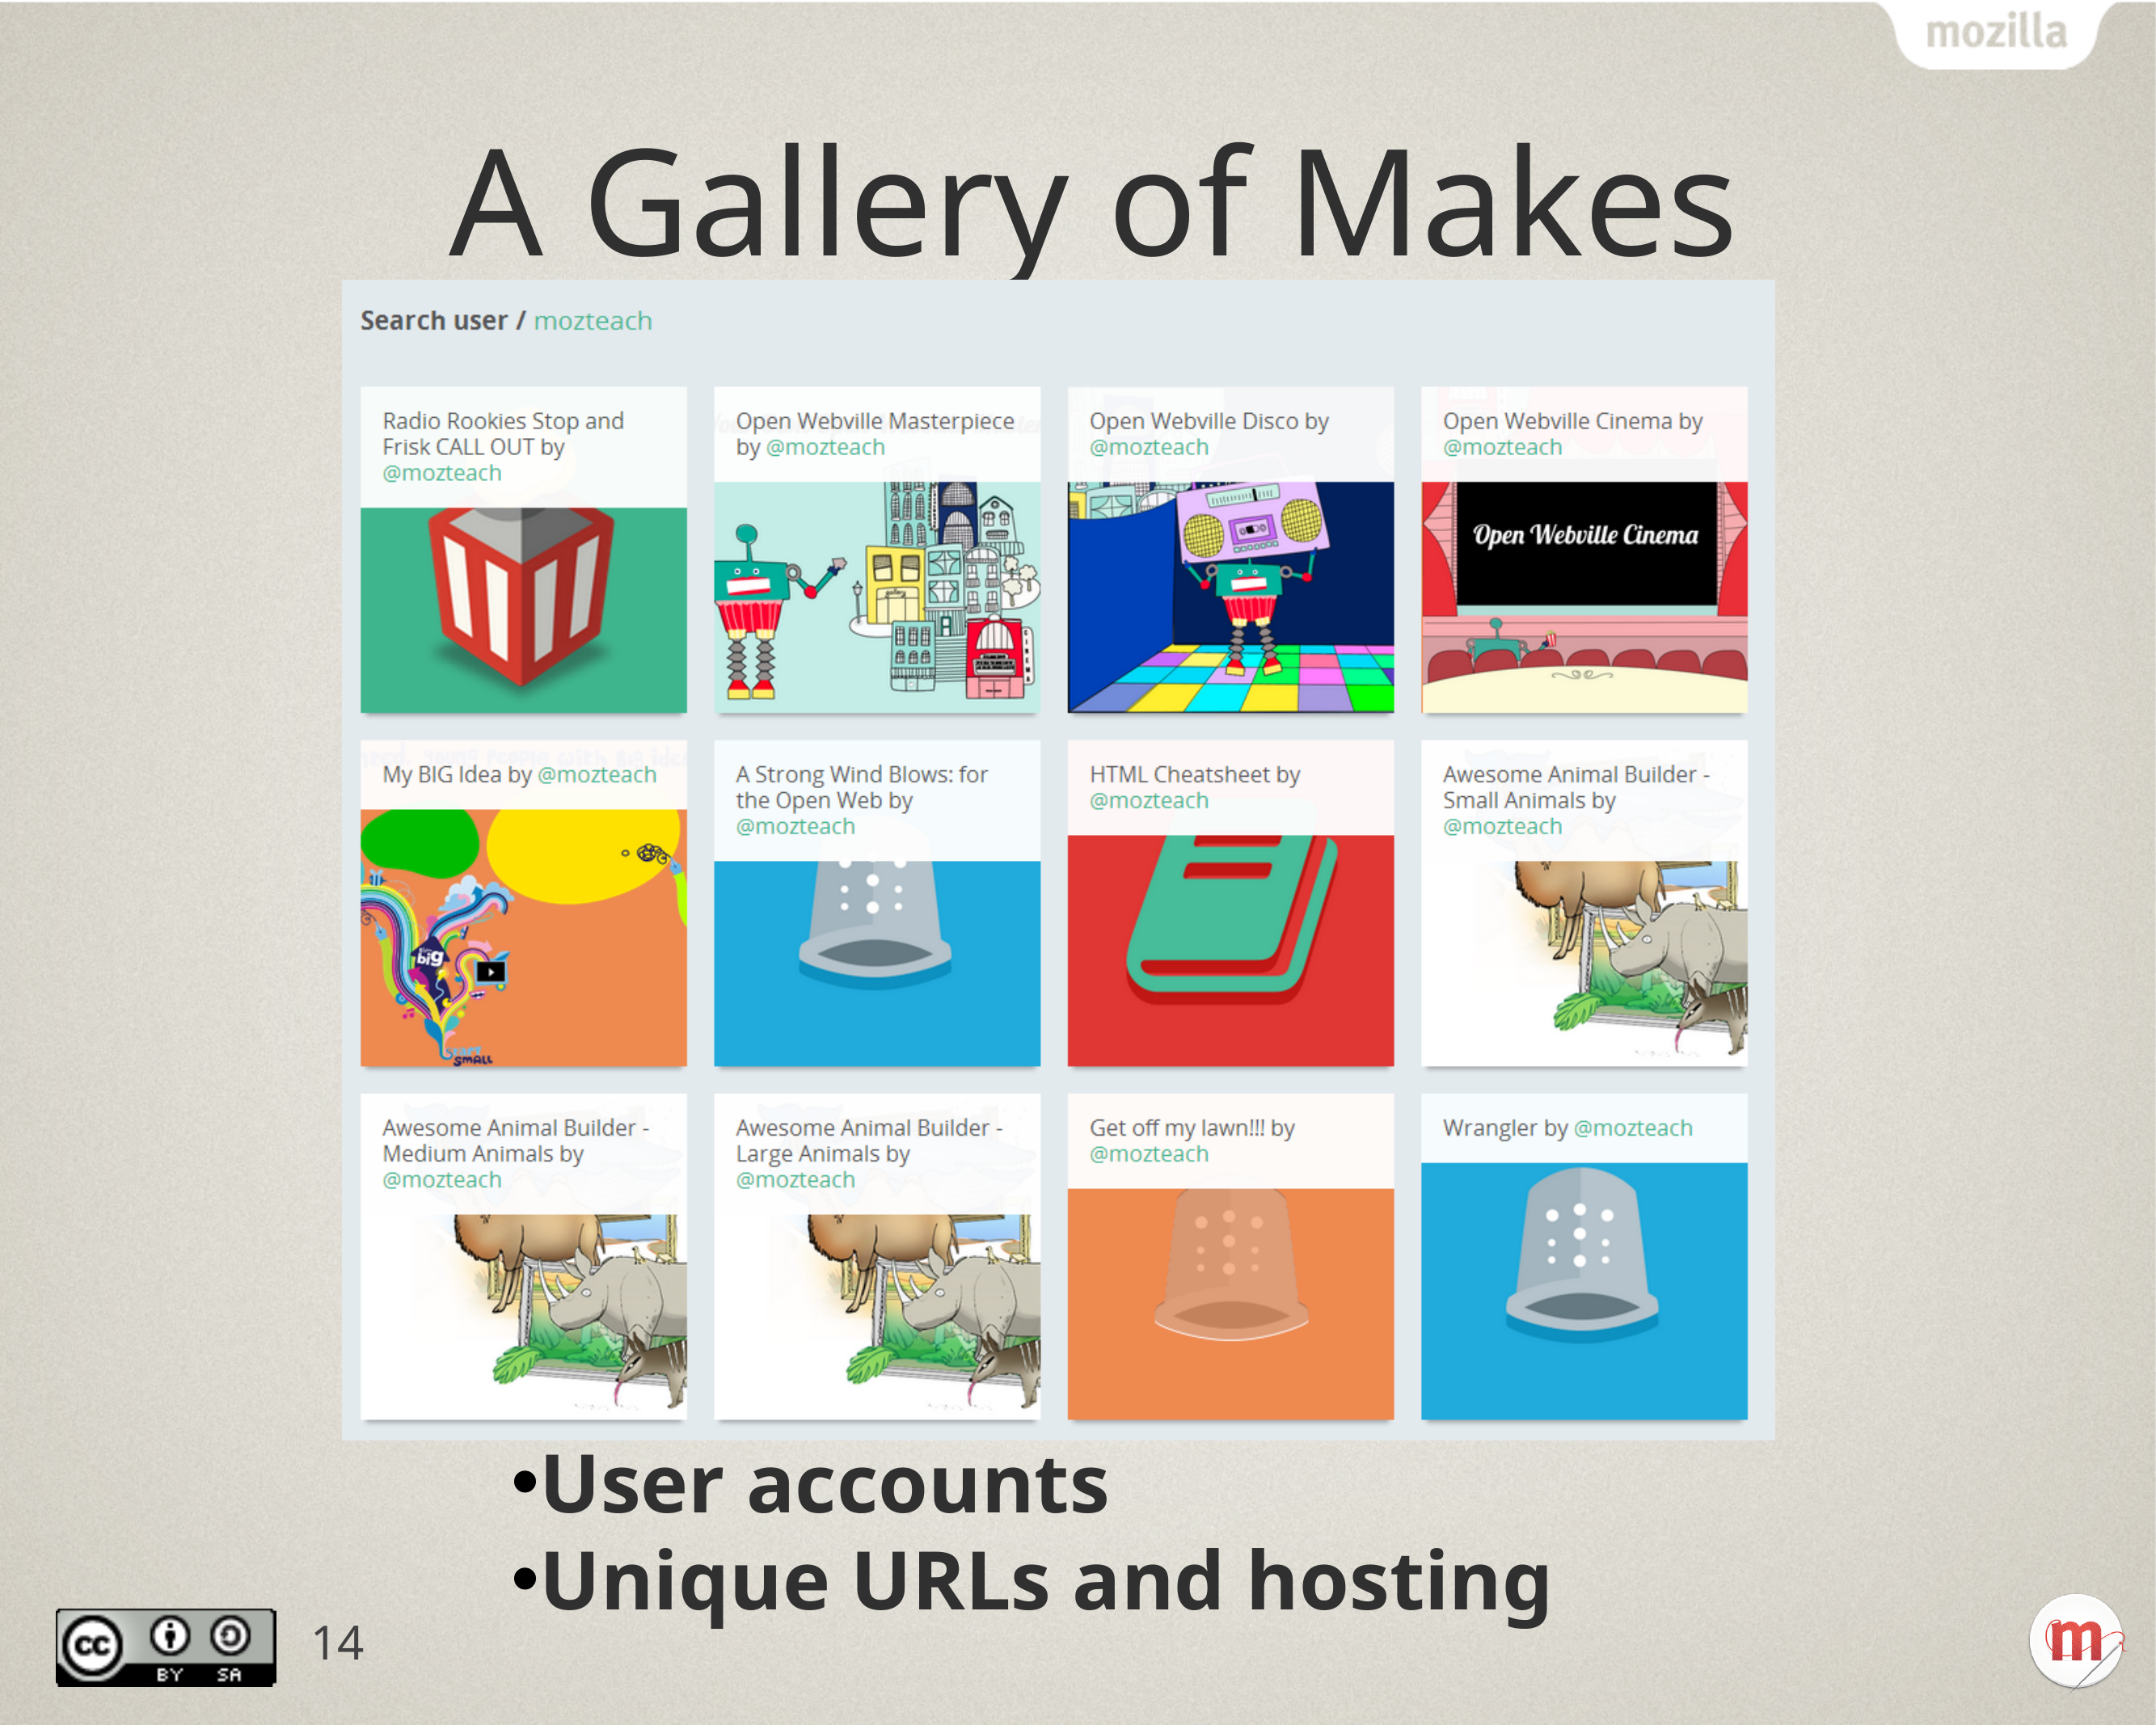

# A Gallery of Makes
User accounts
Unique URLs and hosting
14